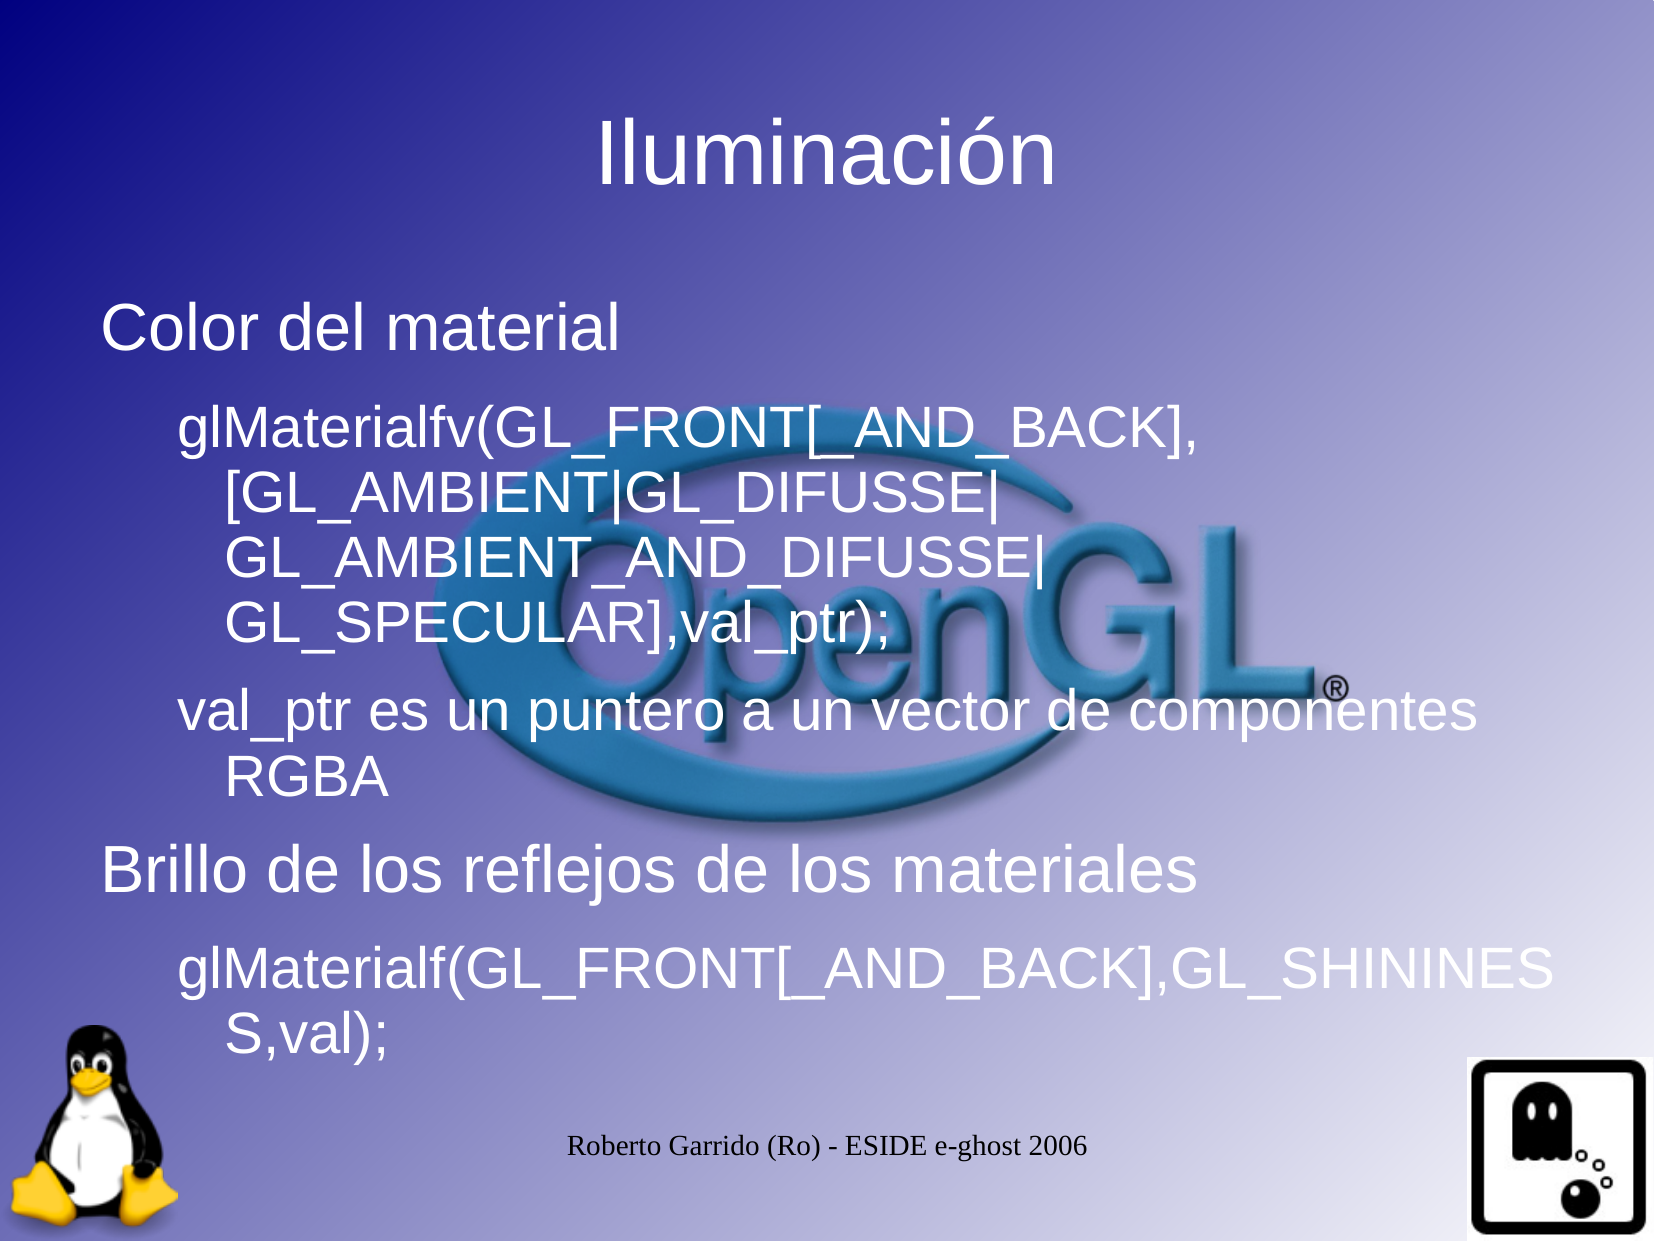

# Iluminación
Color del material
glMaterialfv(GL_FRONT[_AND_BACK],[GL_AMBIENT|GL_DIFUSSE|GL_AMBIENT_AND_DIFUSSE|GL_SPECULAR],val_ptr);
val_ptr es un puntero a un vector de componentes RGBA
Brillo de los reflejos de los materiales
glMaterialf(GL_FRONT[_AND_BACK],GL_SHININESS,val);
Roberto Garrido (Ro) - ESIDE e-ghost 2006